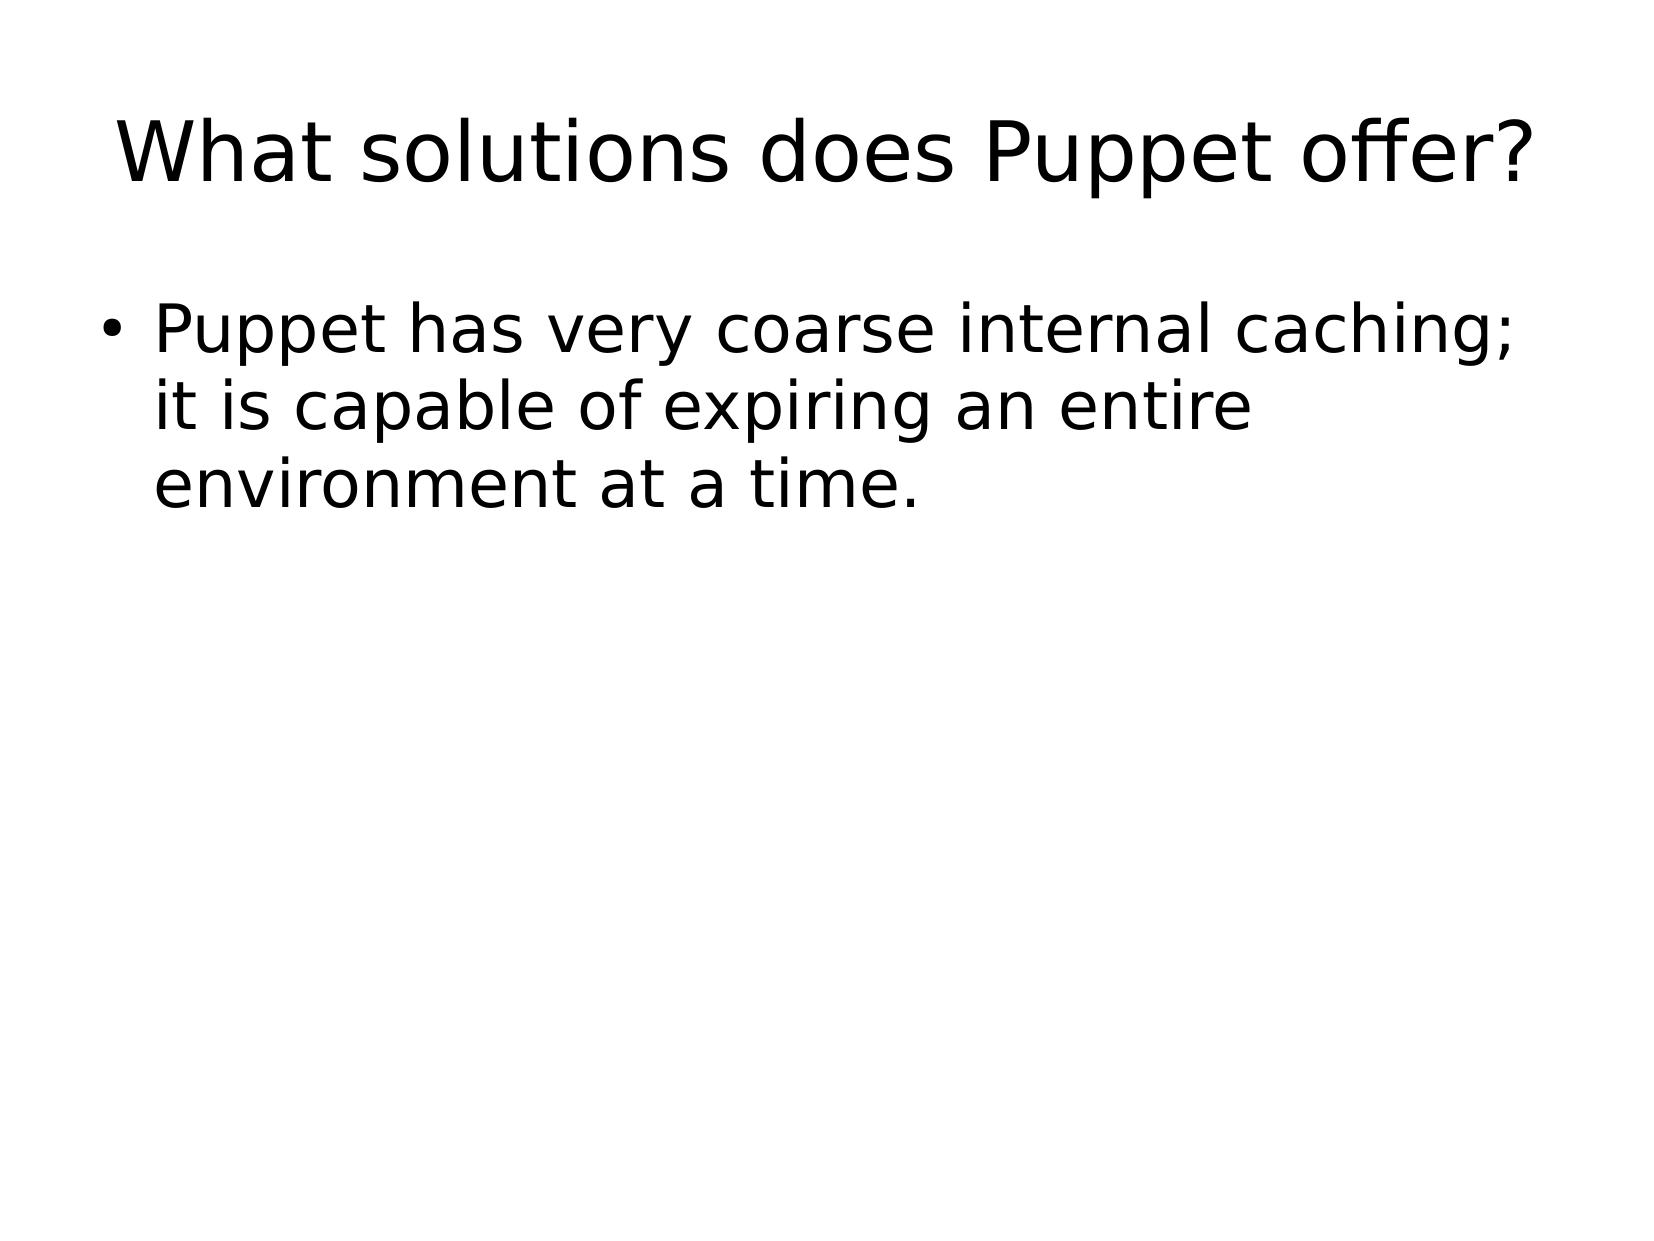

# What solutions does Puppet offer?
Puppet has very coarse internal caching; it is capable of expiring an entire environment at a time.